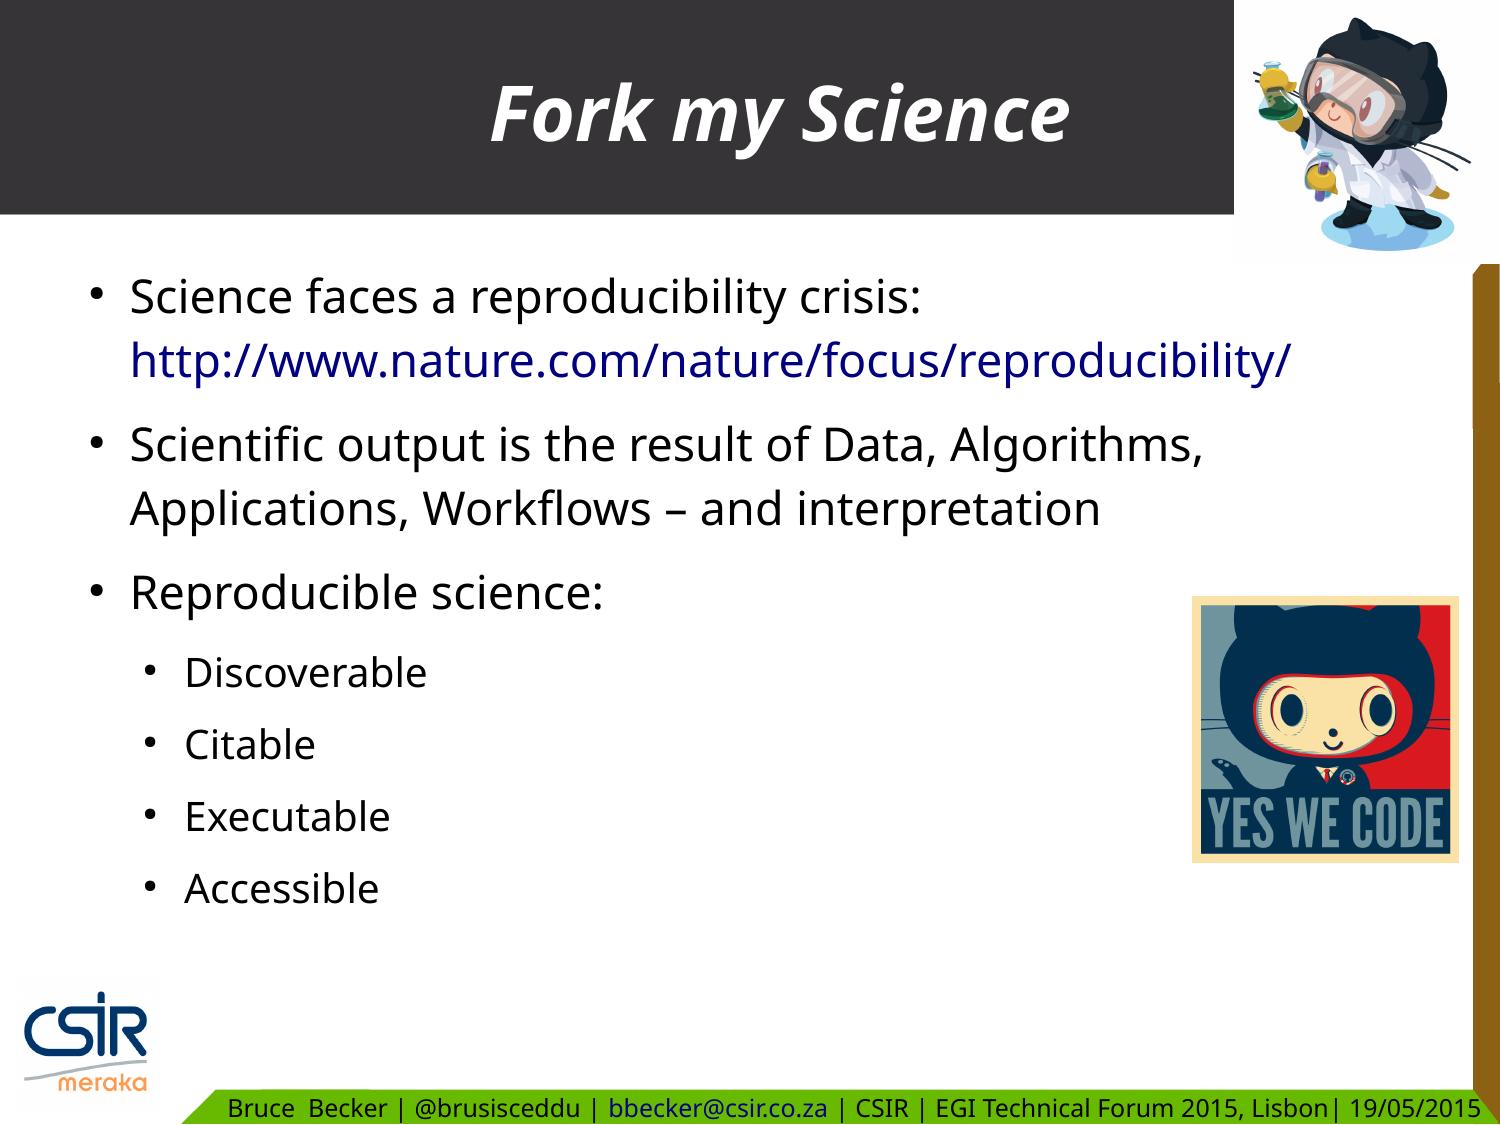

# Fork my Science
Science faces a reproducibility crisis:
http://www.nature.com/nature/focus/reproducibility/
Scientific output is the result of Data, Algorithms, Applications, Workflows – and interpretation
Reproducible science:
Discoverable
Citable
Executable
Accessible